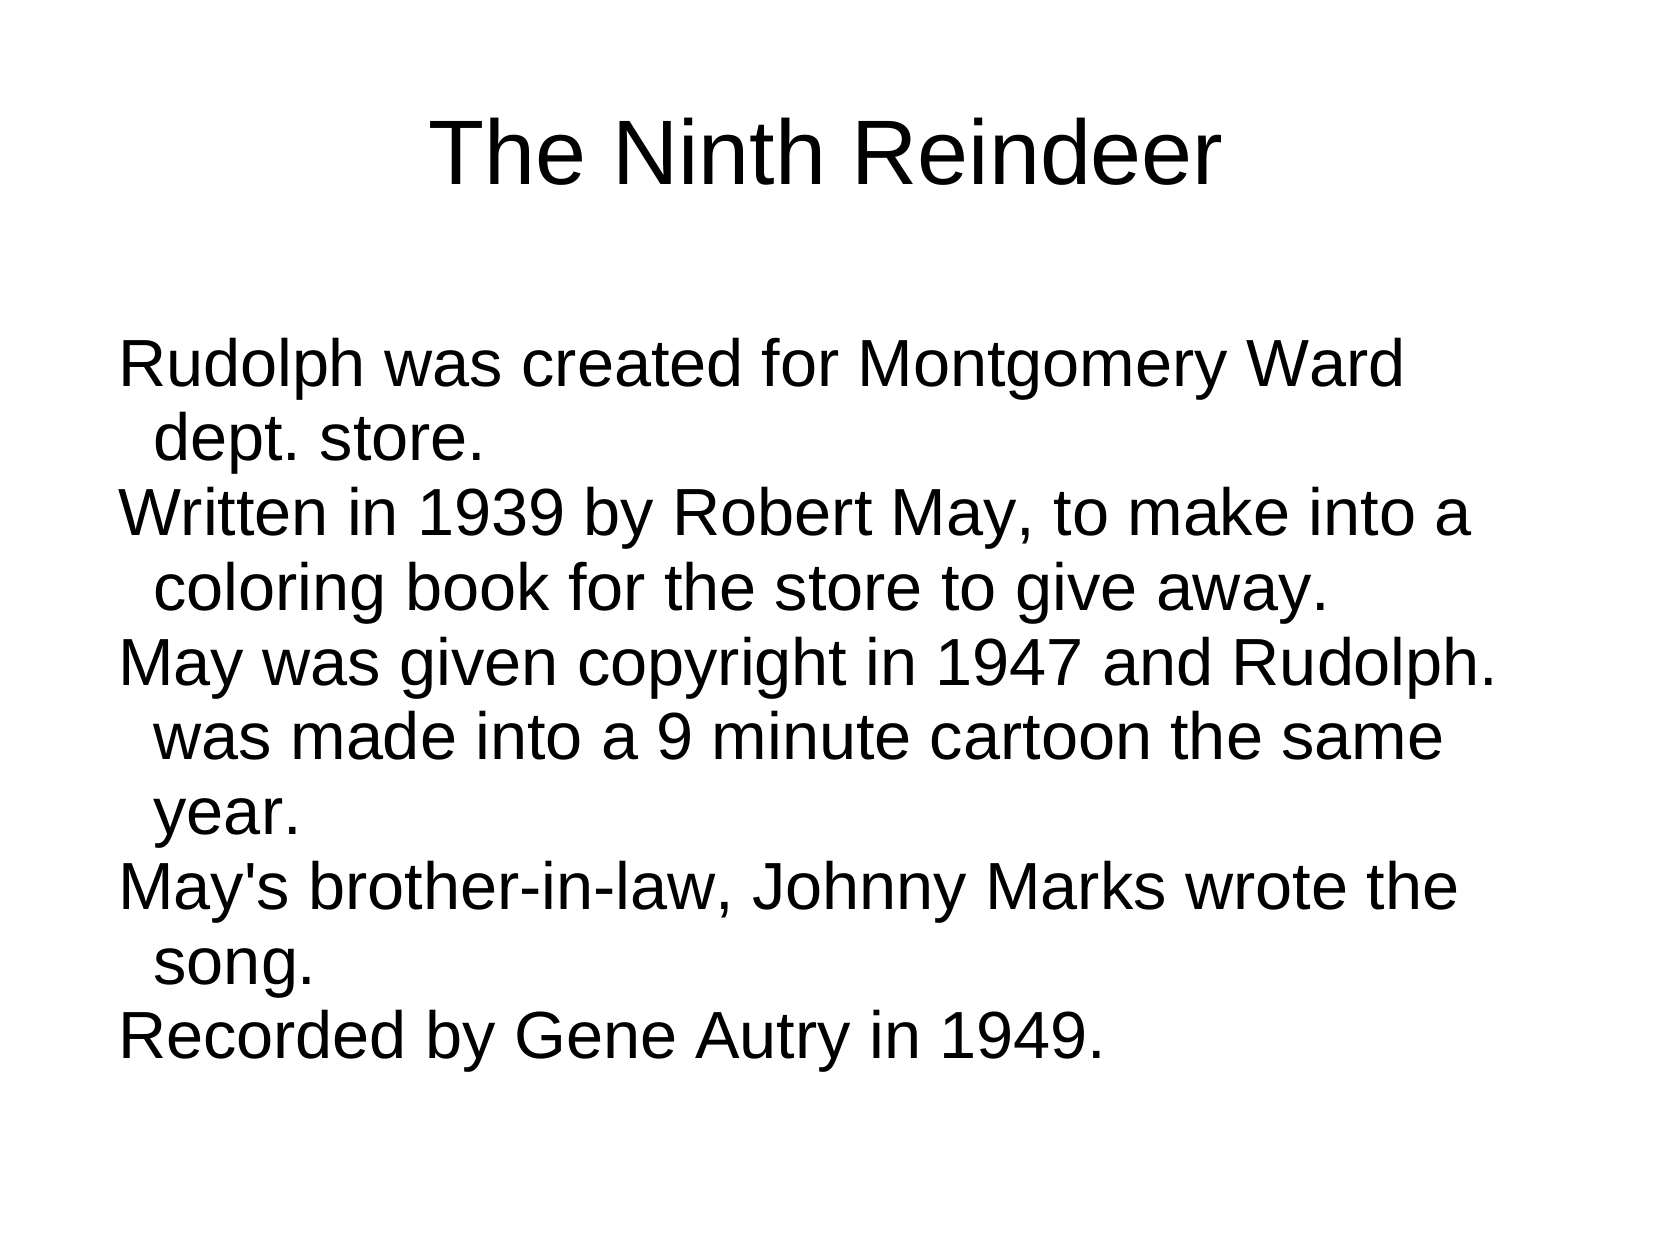

# The Ninth Reindeer
Rudolph was created for Montgomery Ward dept. store.
Written in 1939 by Robert May, to make into a coloring book for the store to give away.
May was given copyright in 1947 and Rudolph. was made into a 9 minute cartoon the same year.
May's brother-in-law, Johnny Marks wrote the song.
Recorded by Gene Autry in 1949.